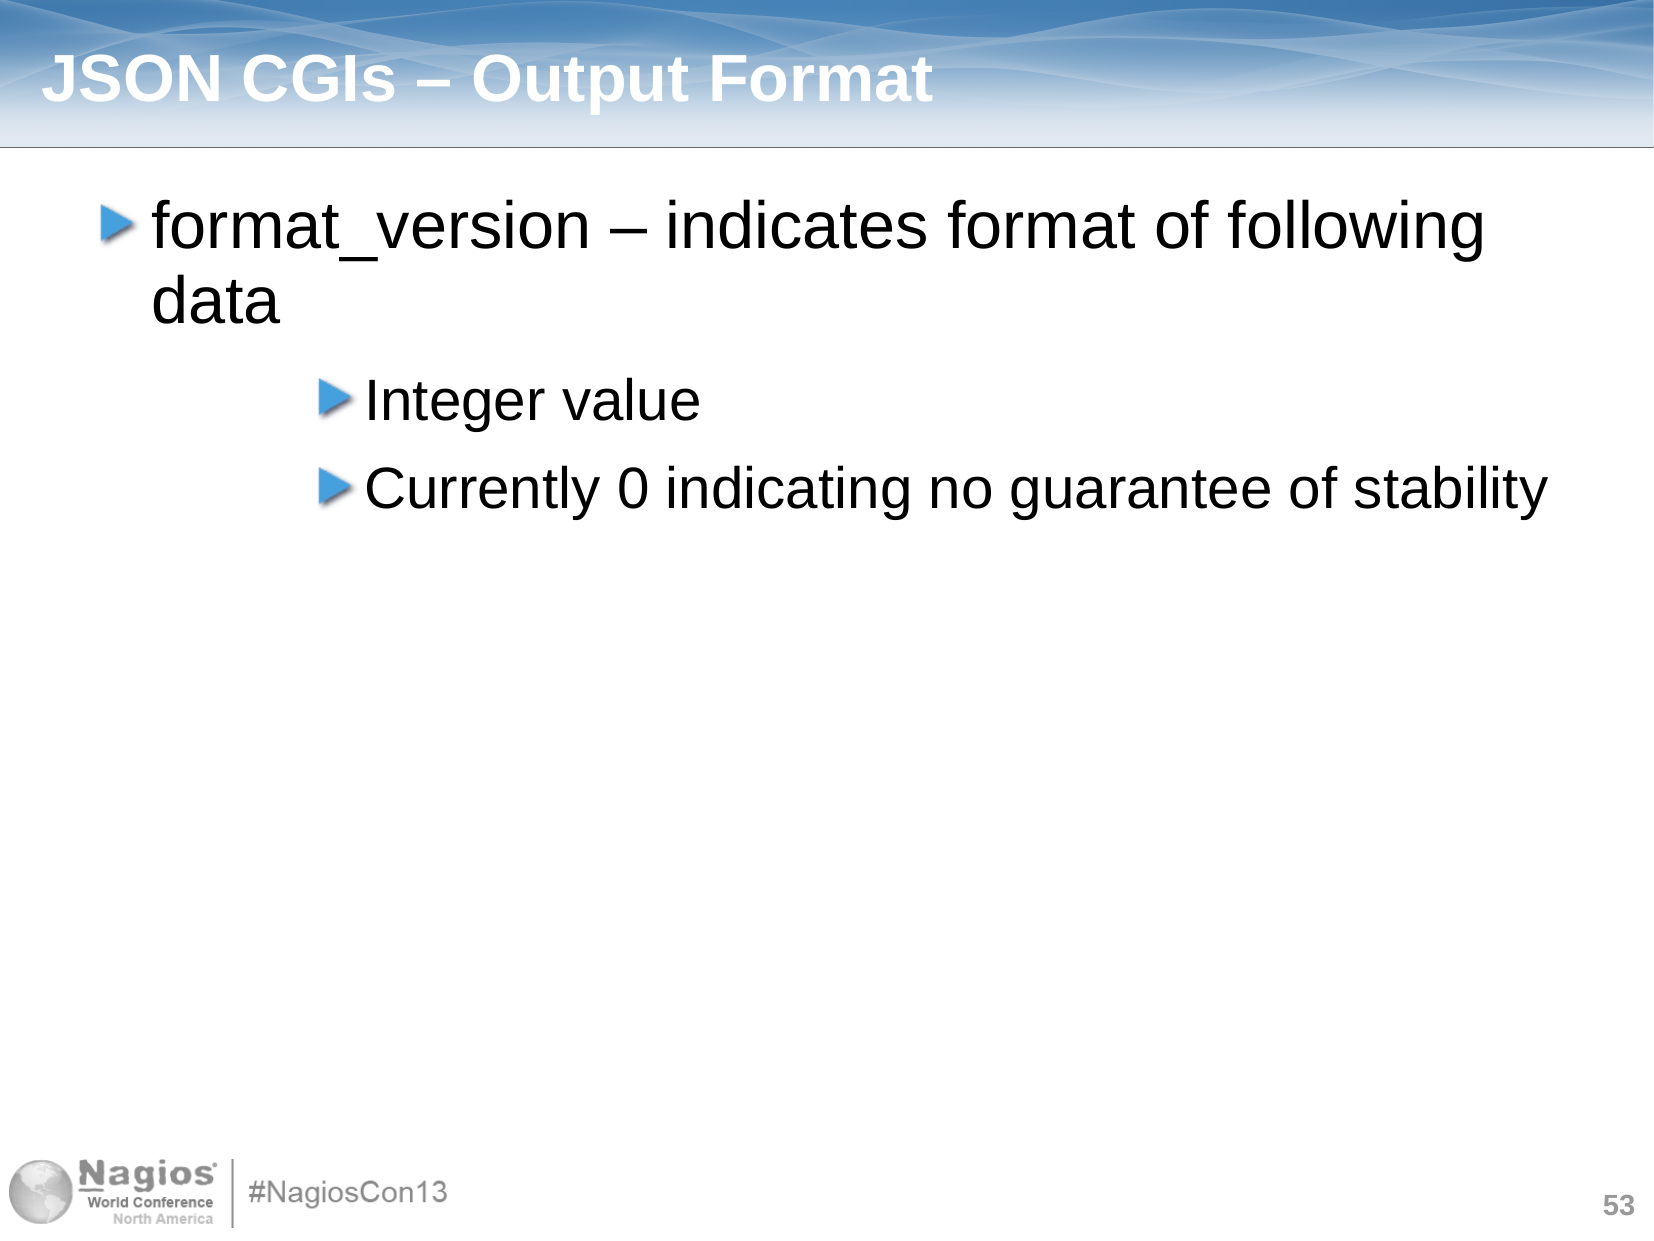

# JSON CGIs – Output Format
format_version – indicates format of following data
Integer value
Currently 0 indicating no guarantee of stability
53